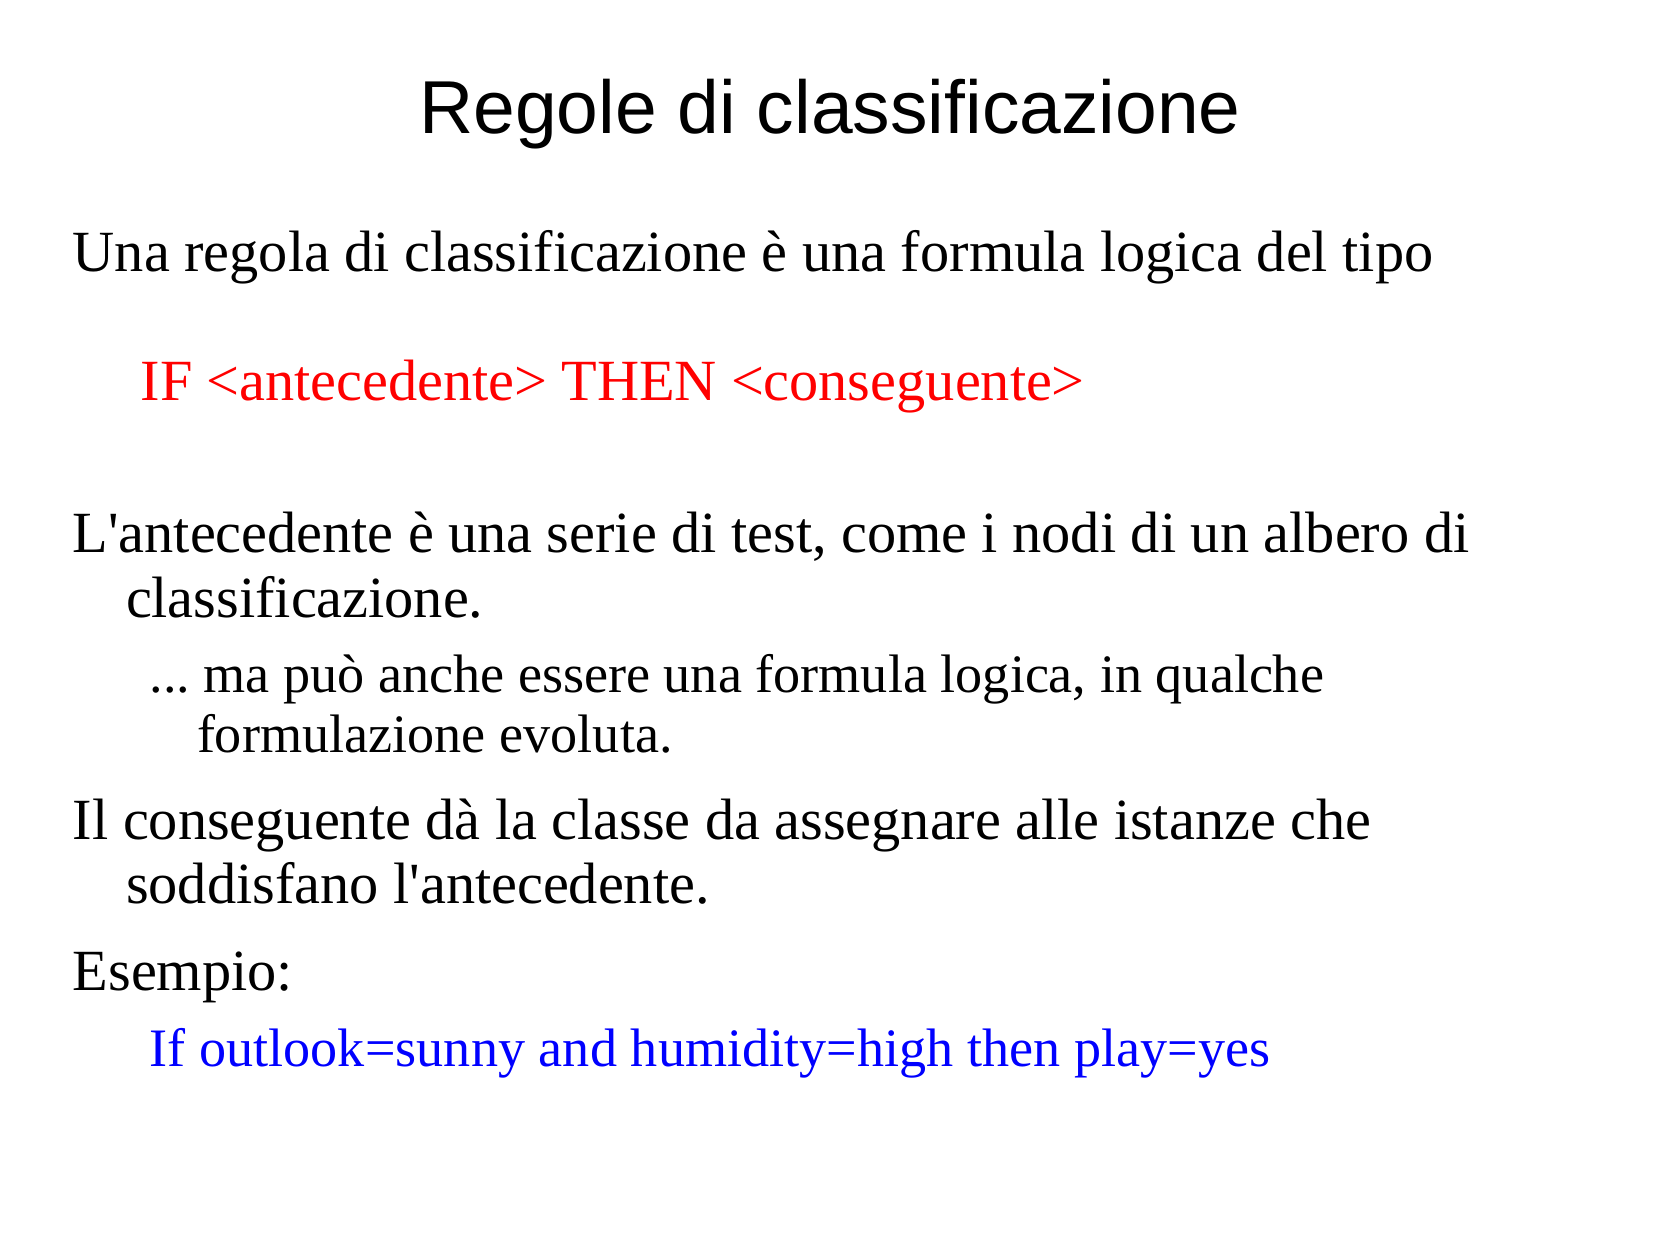

# Regole di classificazione
Una regola di classificazione è una formula logica del tipo
 IF <antecedente> THEN <conseguente>
L'antecedente è una serie di test, come i nodi di un albero di classificazione.
... ma può anche essere una formula logica, in qualche formulazione evoluta.
Il conseguente dà la classe da assegnare alle istanze che soddisfano l'antecedente.
Esempio:
If outlook=sunny and humidity=high then play=yes